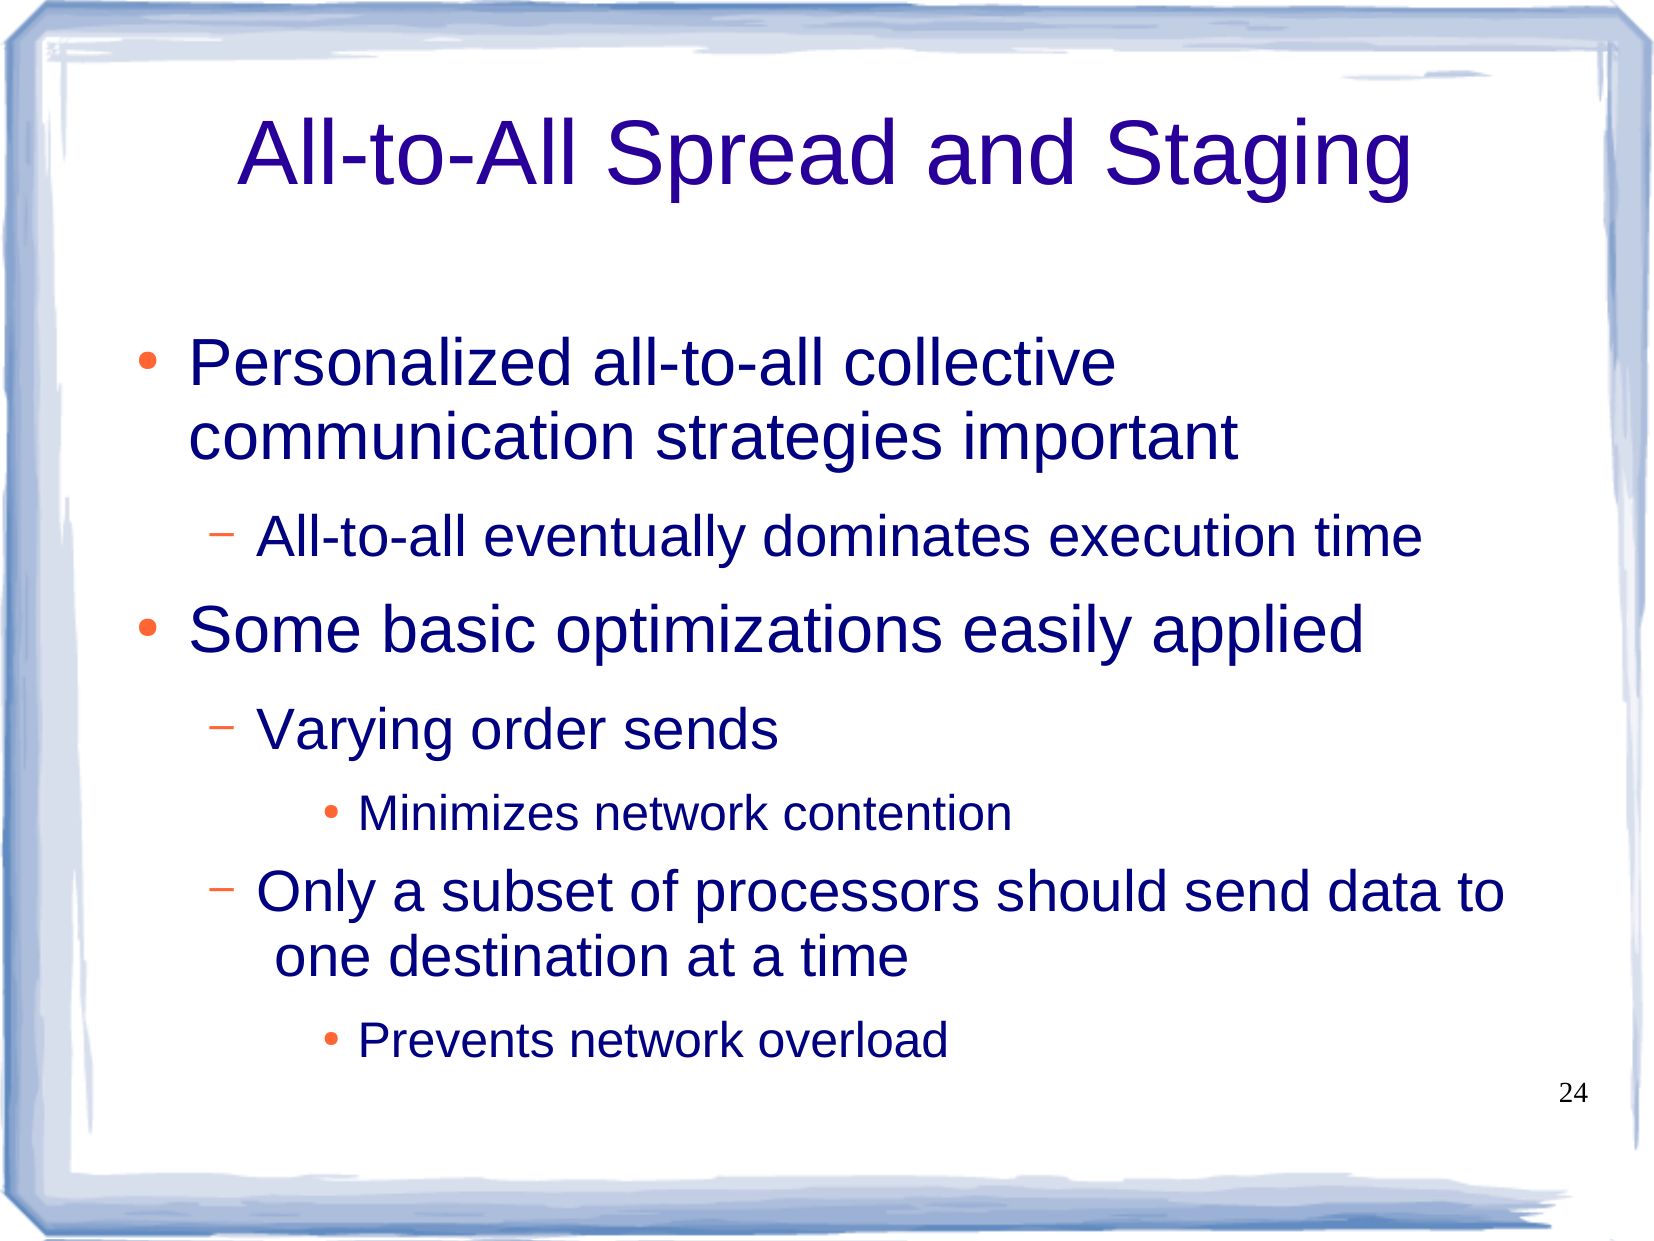

# All-to-All Spread and Staging
Personalized all-to-all collective communication strategies important
All-to-all eventually dominates execution time
Some basic optimizations easily applied
Varying order sends
Minimizes network contention
Only a subset of processors should send data to one destination at a time
Prevents network overload
24